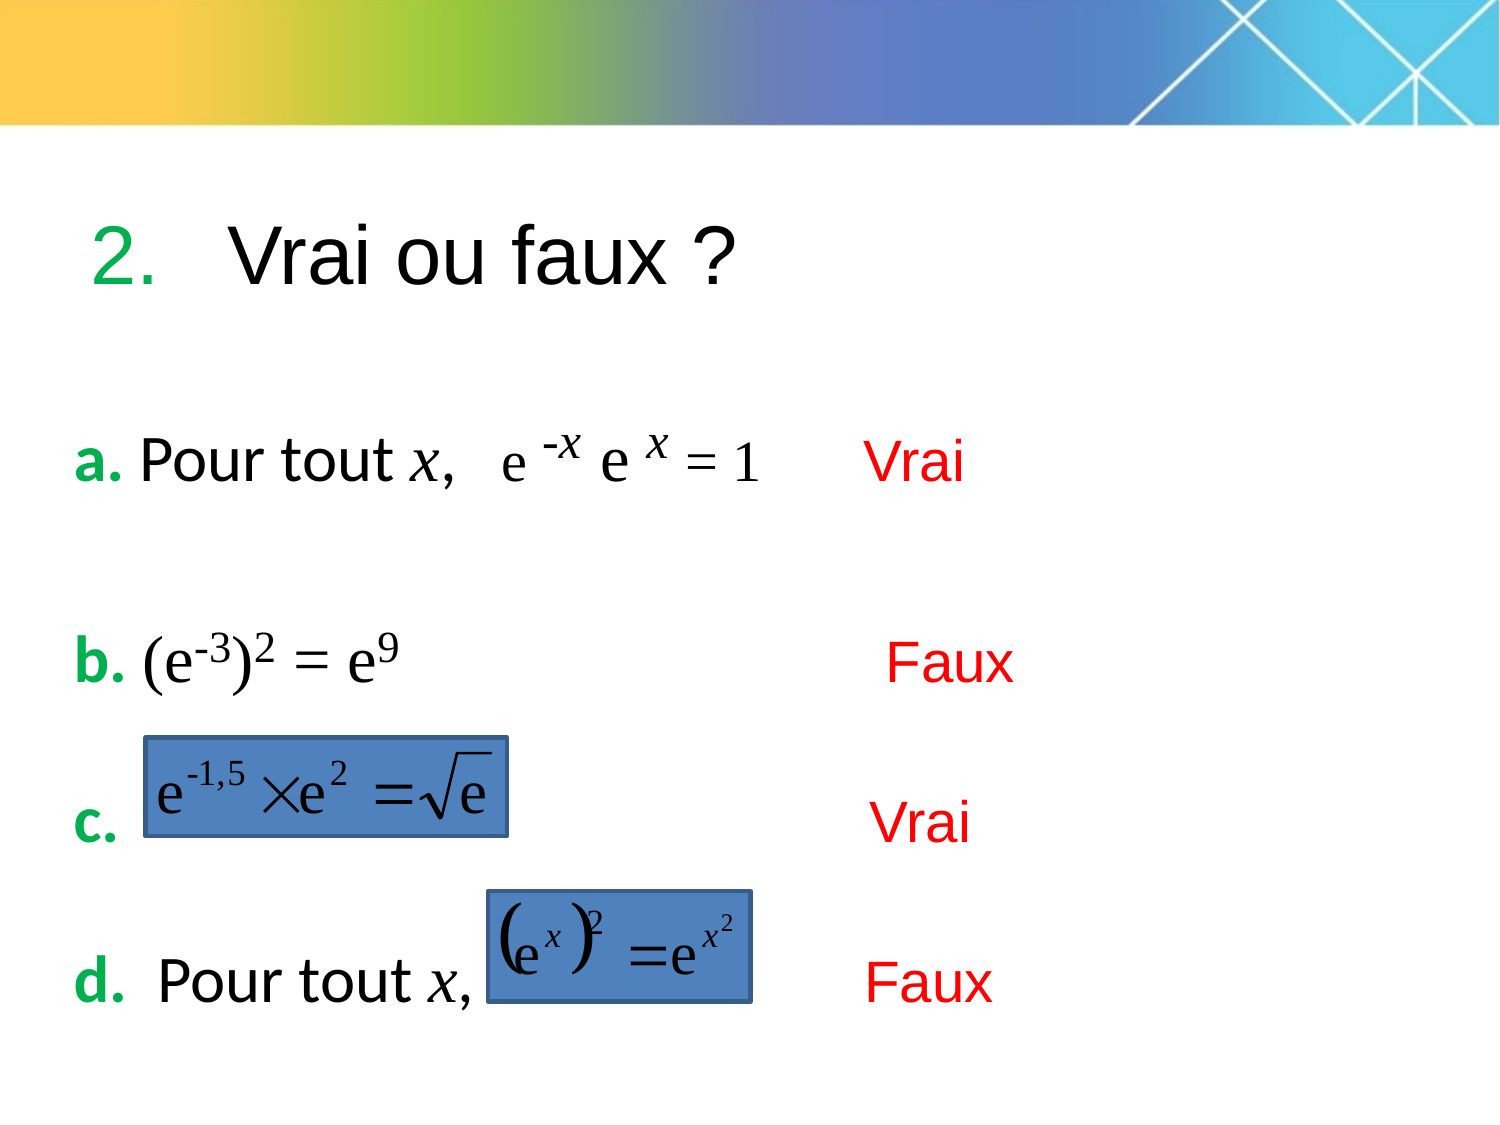

Vrai ou faux ?
a. Pour tout x, e -x e x = 1 Vrai
b. (e-3)2 = e9 Faux
c. Vrai
d. Pour tout x, Faux